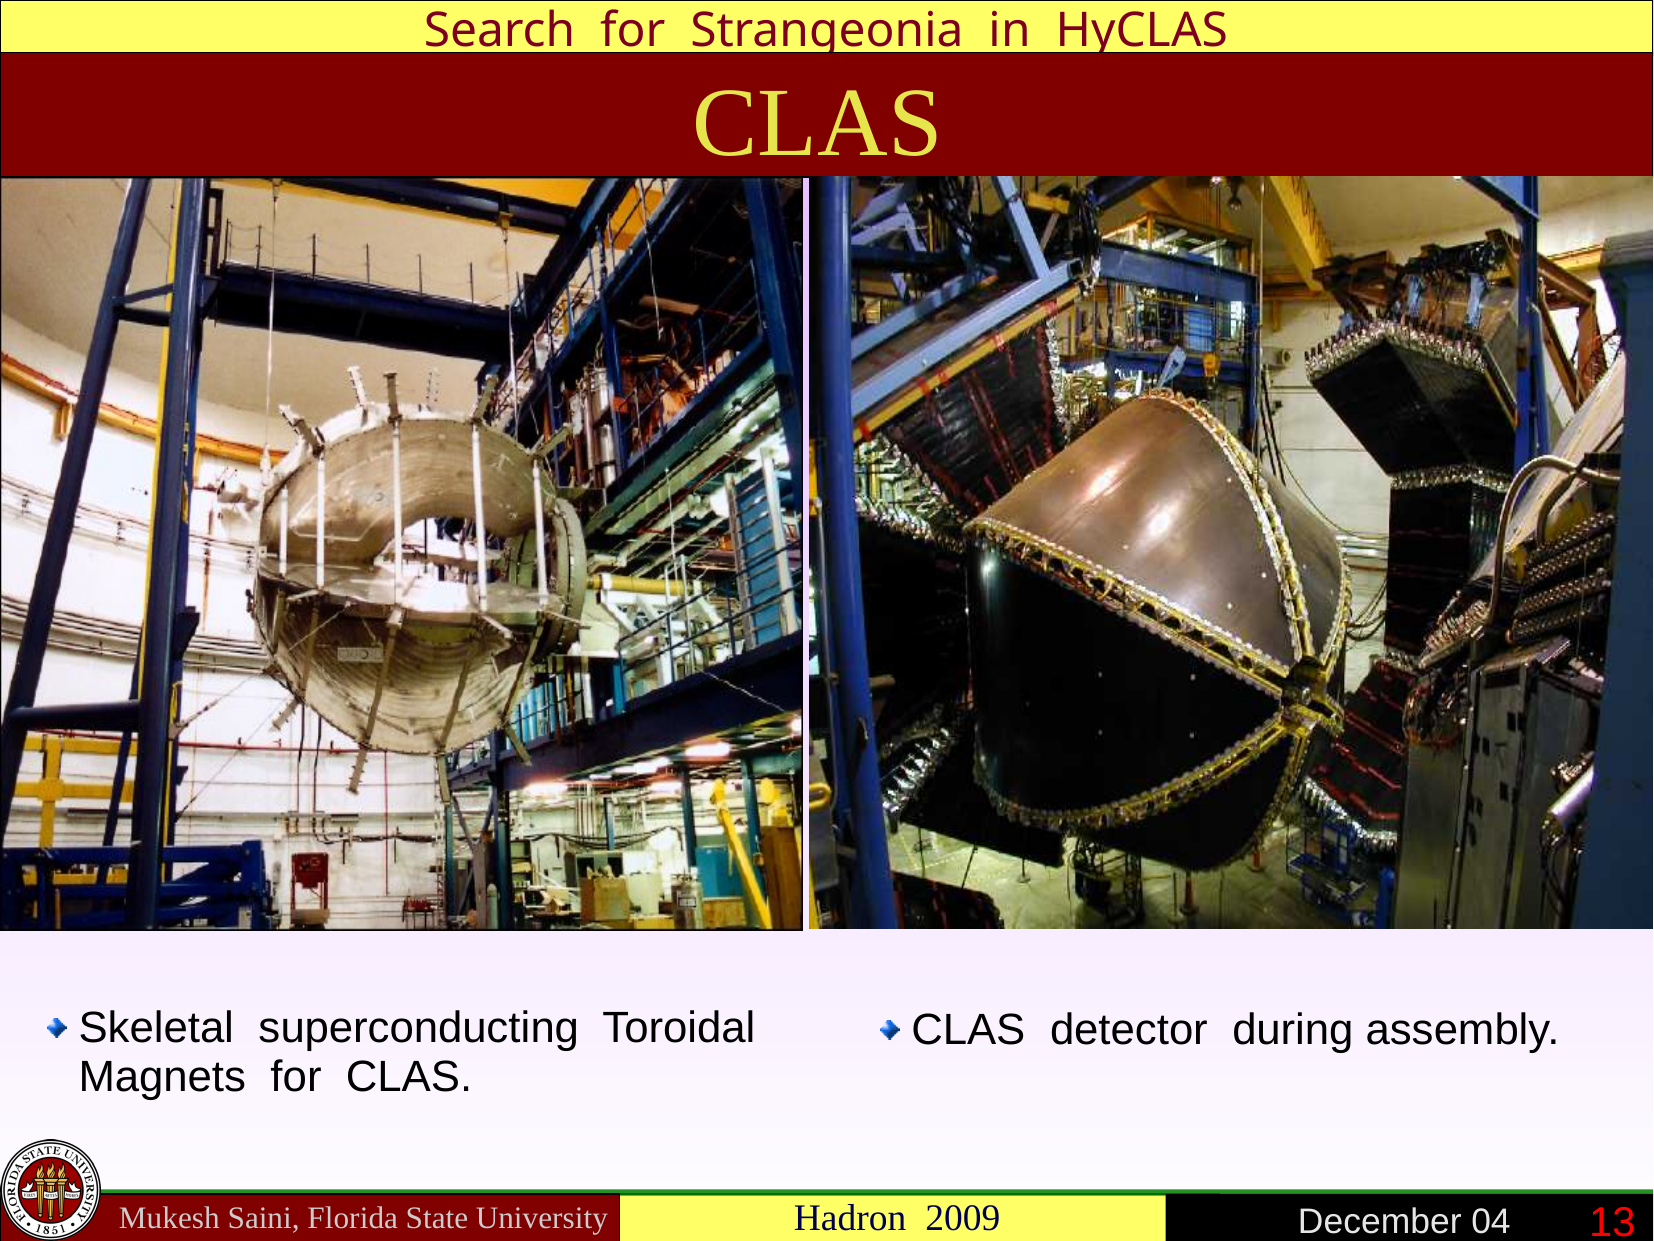

CLAS
 Skeletal superconducting Toroidal
 Magnets for CLAS.
 CLAS detector during assembly.